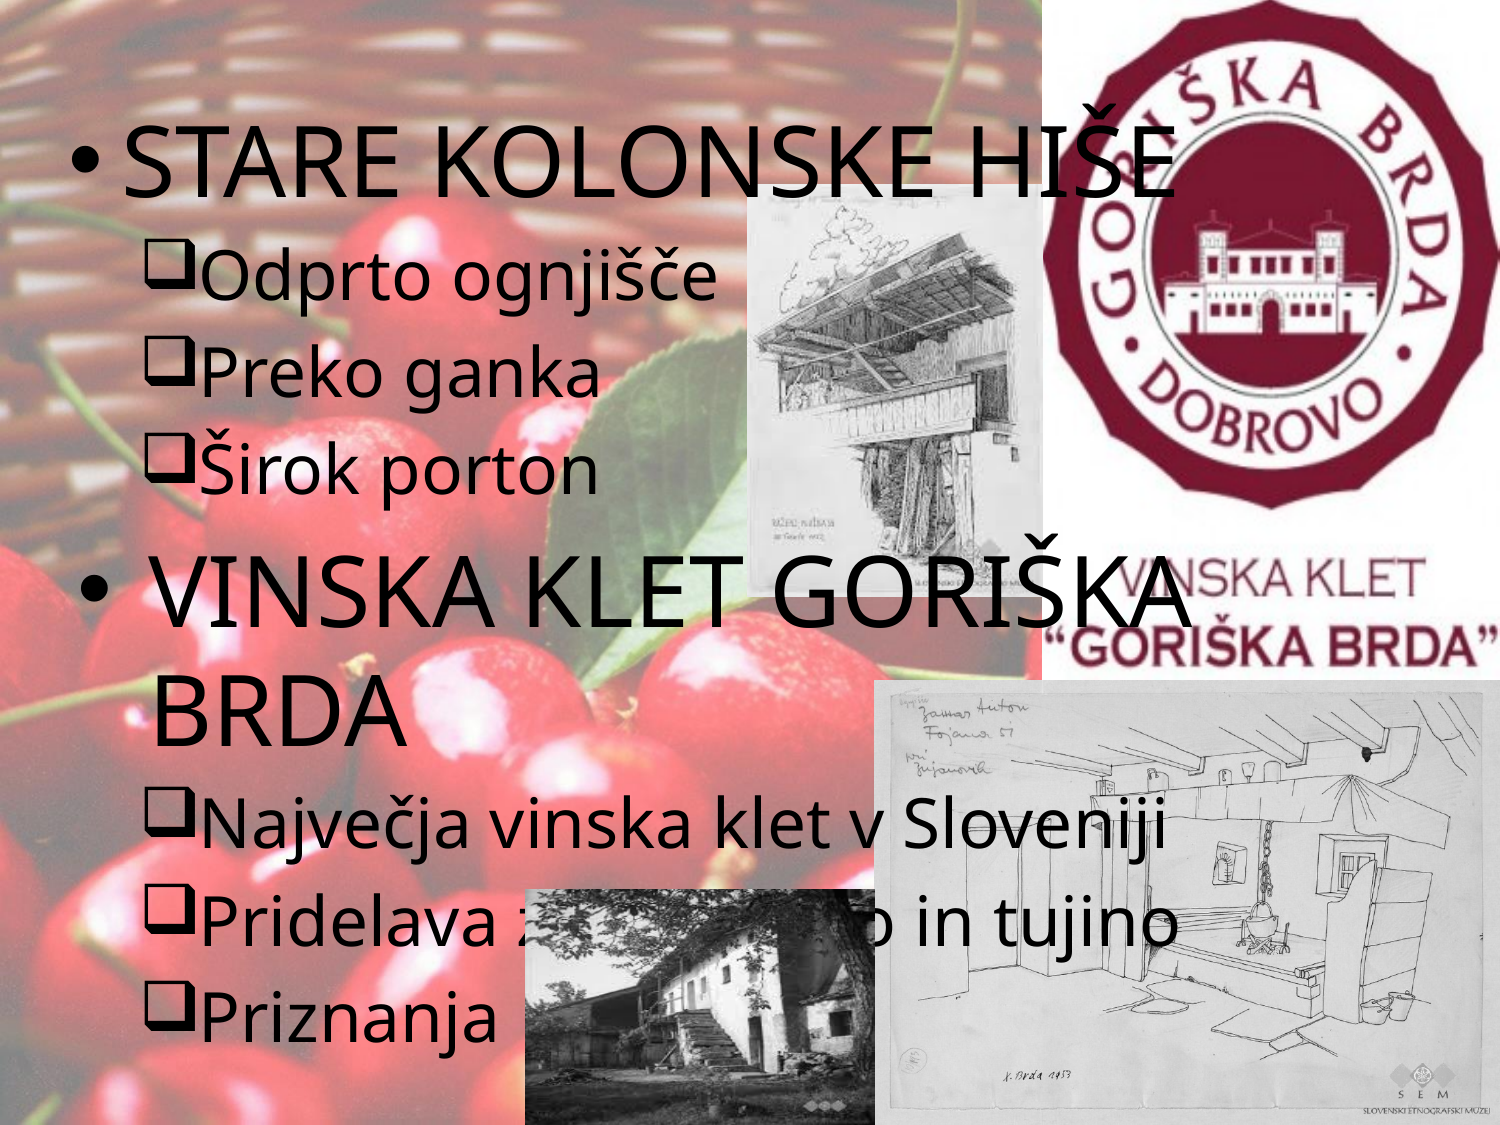

# STARE KOLONSKE HIŠE
Odprto ognjišče
Preko ganka
Širok porton
VINSKA KLET GORIŠKA BRDA
Največja vinska klet v Sloveniji
Pridelava za Slovenijo in tujino
Priznanja